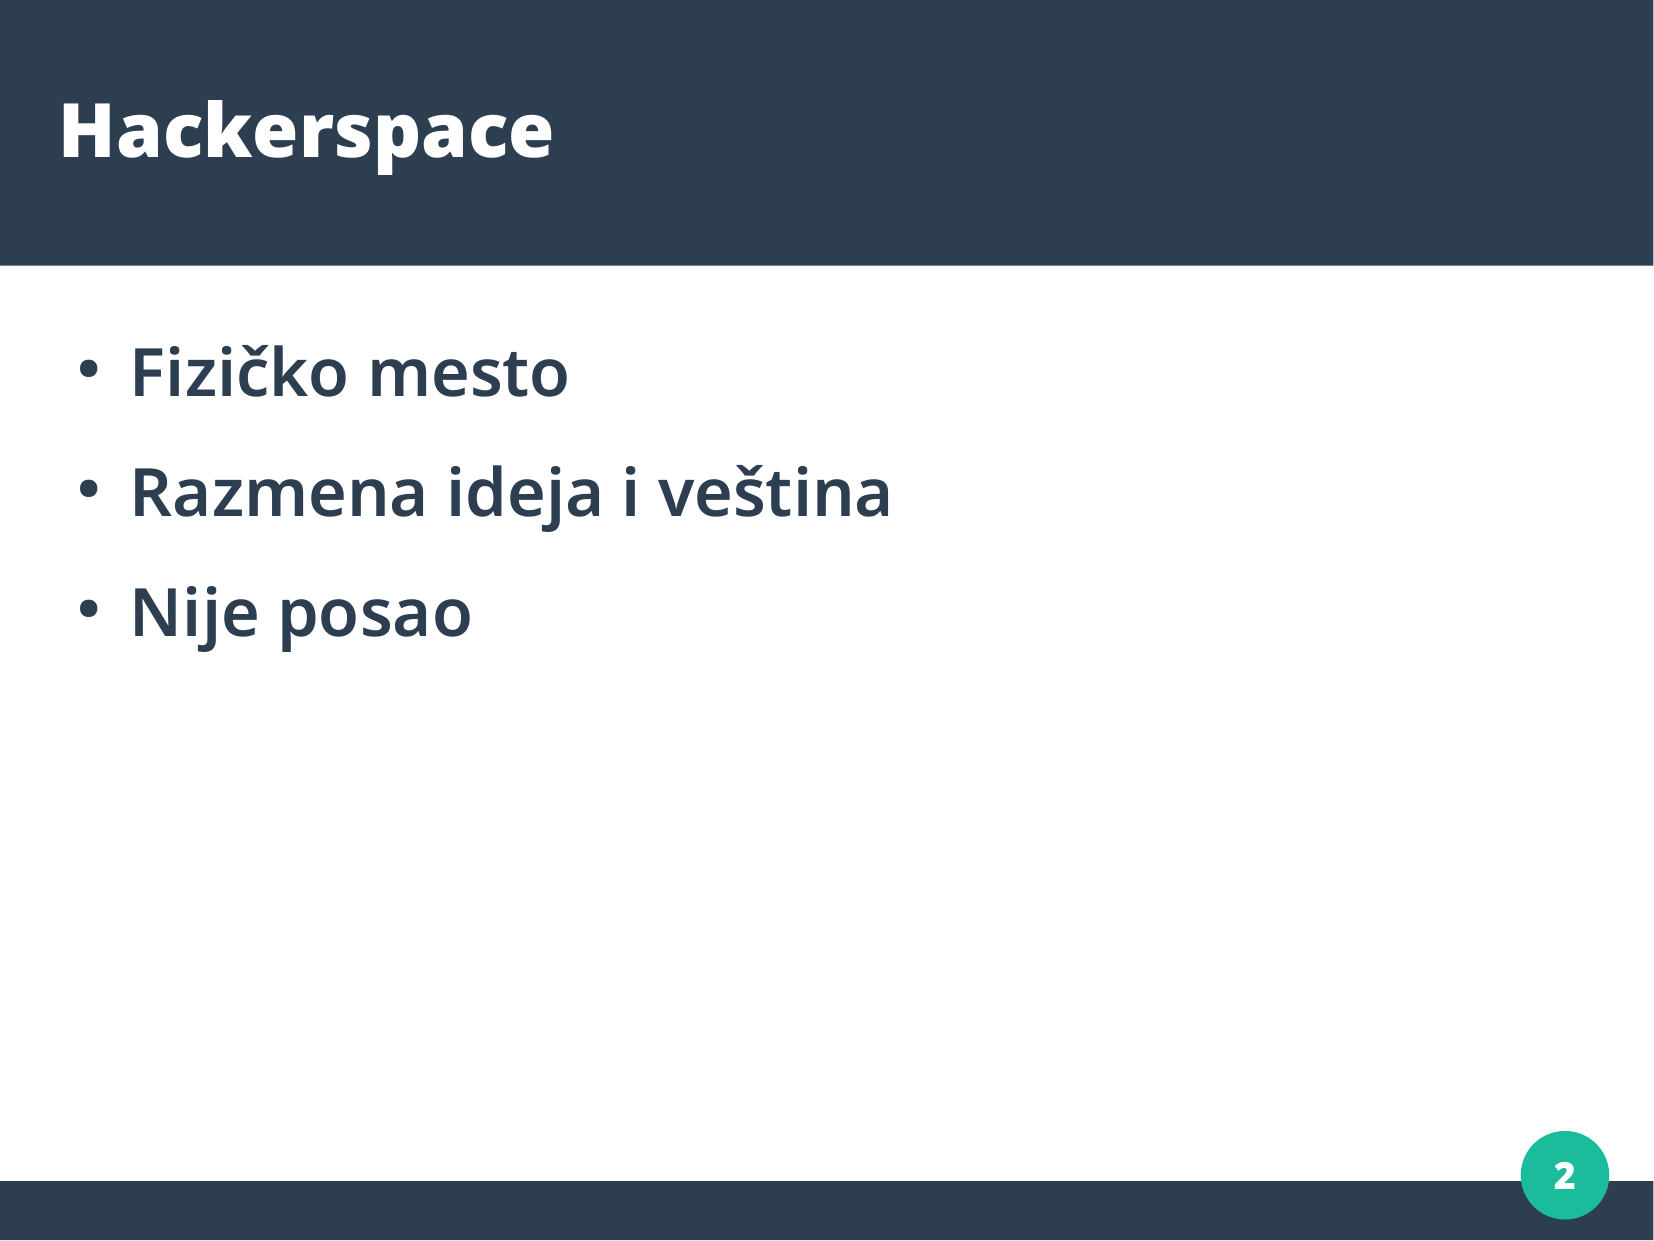

# Hackerspace
Fizičko mesto
Razmena ideja i veština
Nije posao
2